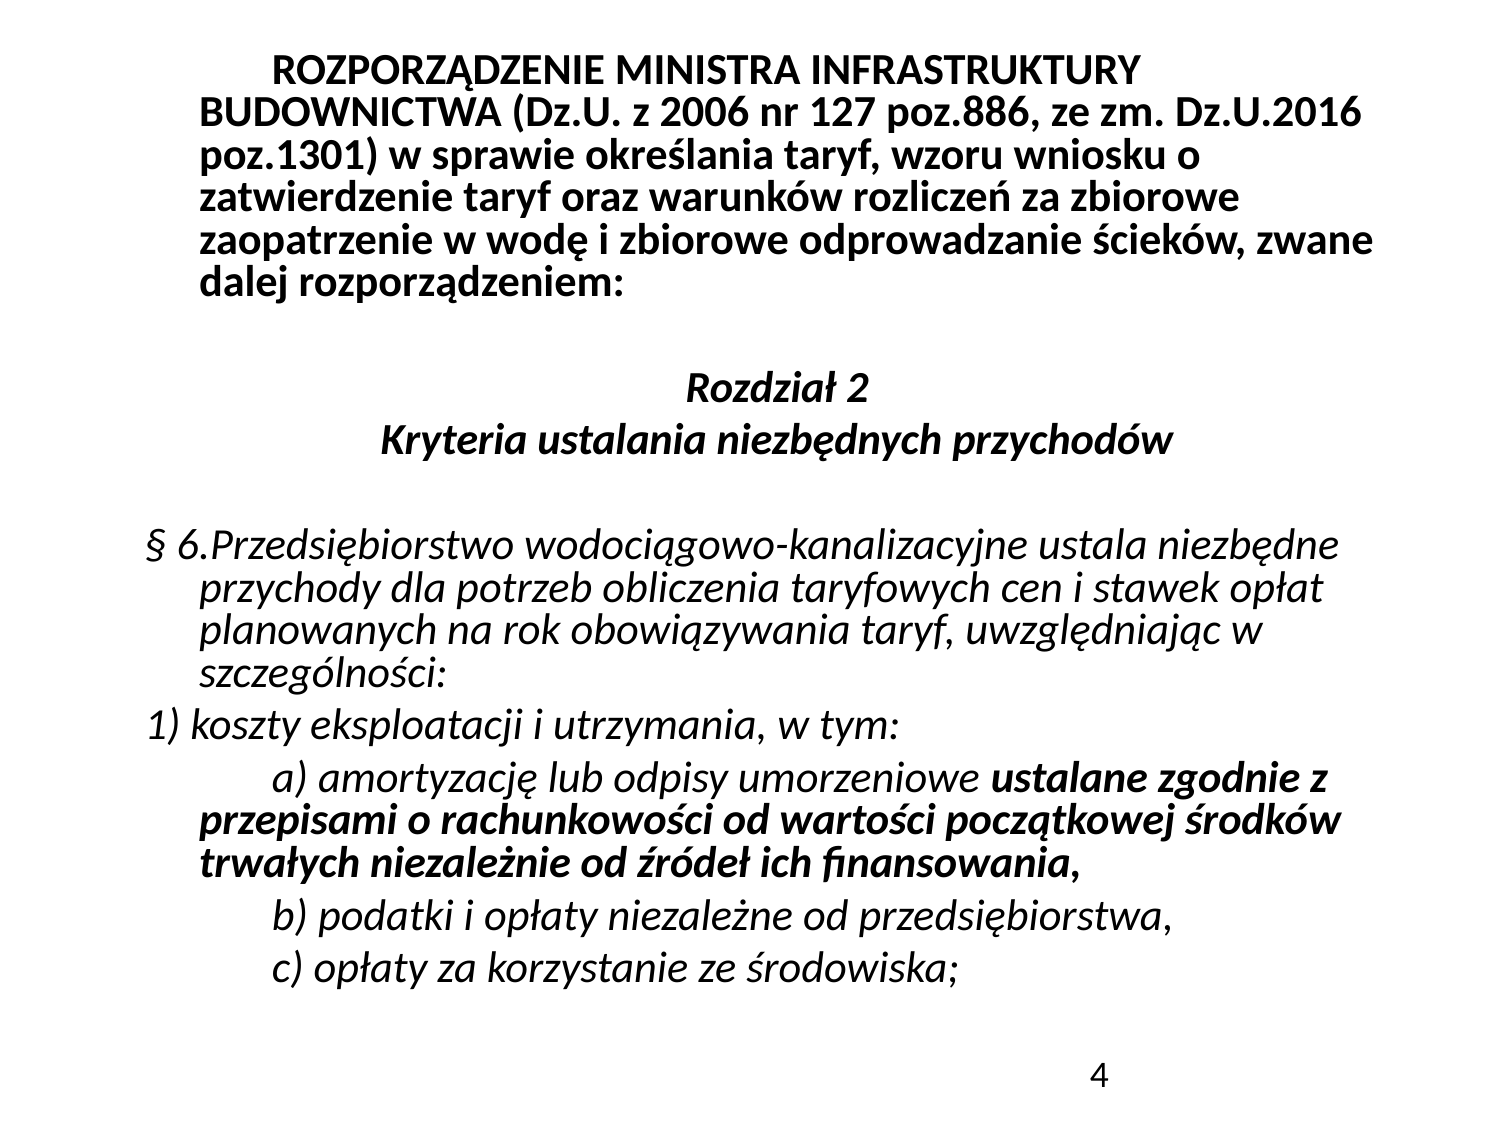

#
	ROZPORZĄDZENIE MINISTRA INFRASTRUKTURY BUDOWNICTWA (Dz.U. z 2006 nr 127 poz.886, ze zm. Dz.U.2016 poz.1301) w sprawie określania taryf, wzoru wniosku o zatwierdzenie taryf oraz warunków rozliczeń za zbiorowe zaopatrzenie w wodę i zbiorowe odprowadzanie ścieków, zwane dalej rozporządzeniem:
Rozdział 2
Kryteria ustalania niezbędnych przychodów
§ 6.Przedsiębiorstwo wodociągowo-kanalizacyjne ustala niezbędne przychody dla potrzeb obliczenia taryfowych cen i stawek opłat planowanych na rok obowiązywania taryf, uwzględniając w szczególności:
1) koszty eksploatacji i utrzymania, w tym:
	a) amortyzację lub odpisy umorzeniowe ustalane zgodnie z przepisami o rachunkowości od wartości początkowej środków trwałych niezależnie od źródeł ich finansowania,
	b) podatki i opłaty niezależne od przedsiębiorstwa,
	c) opłaty za korzystanie ze środowiska;